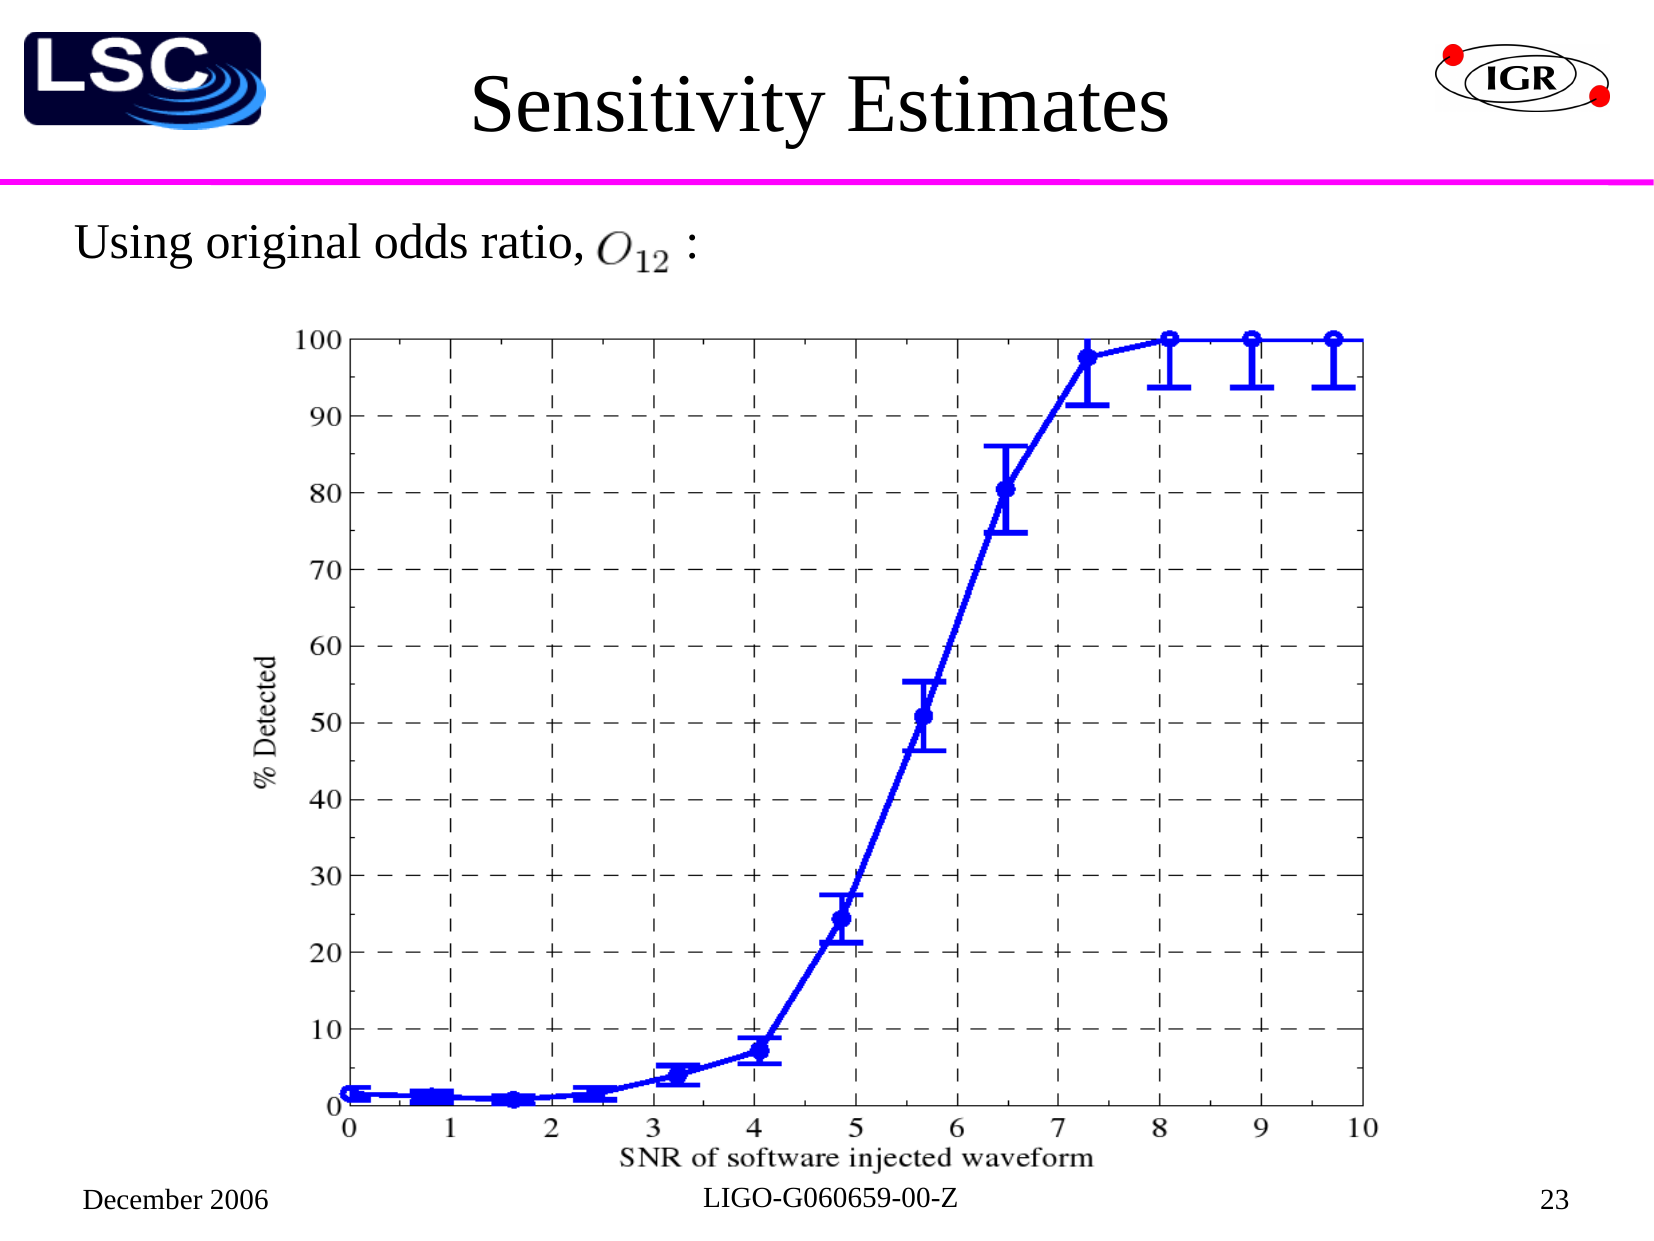

# Sensitivity Estimates
Using original odds ratio, :
December 2006
23
LIGO-G060659-00-Z